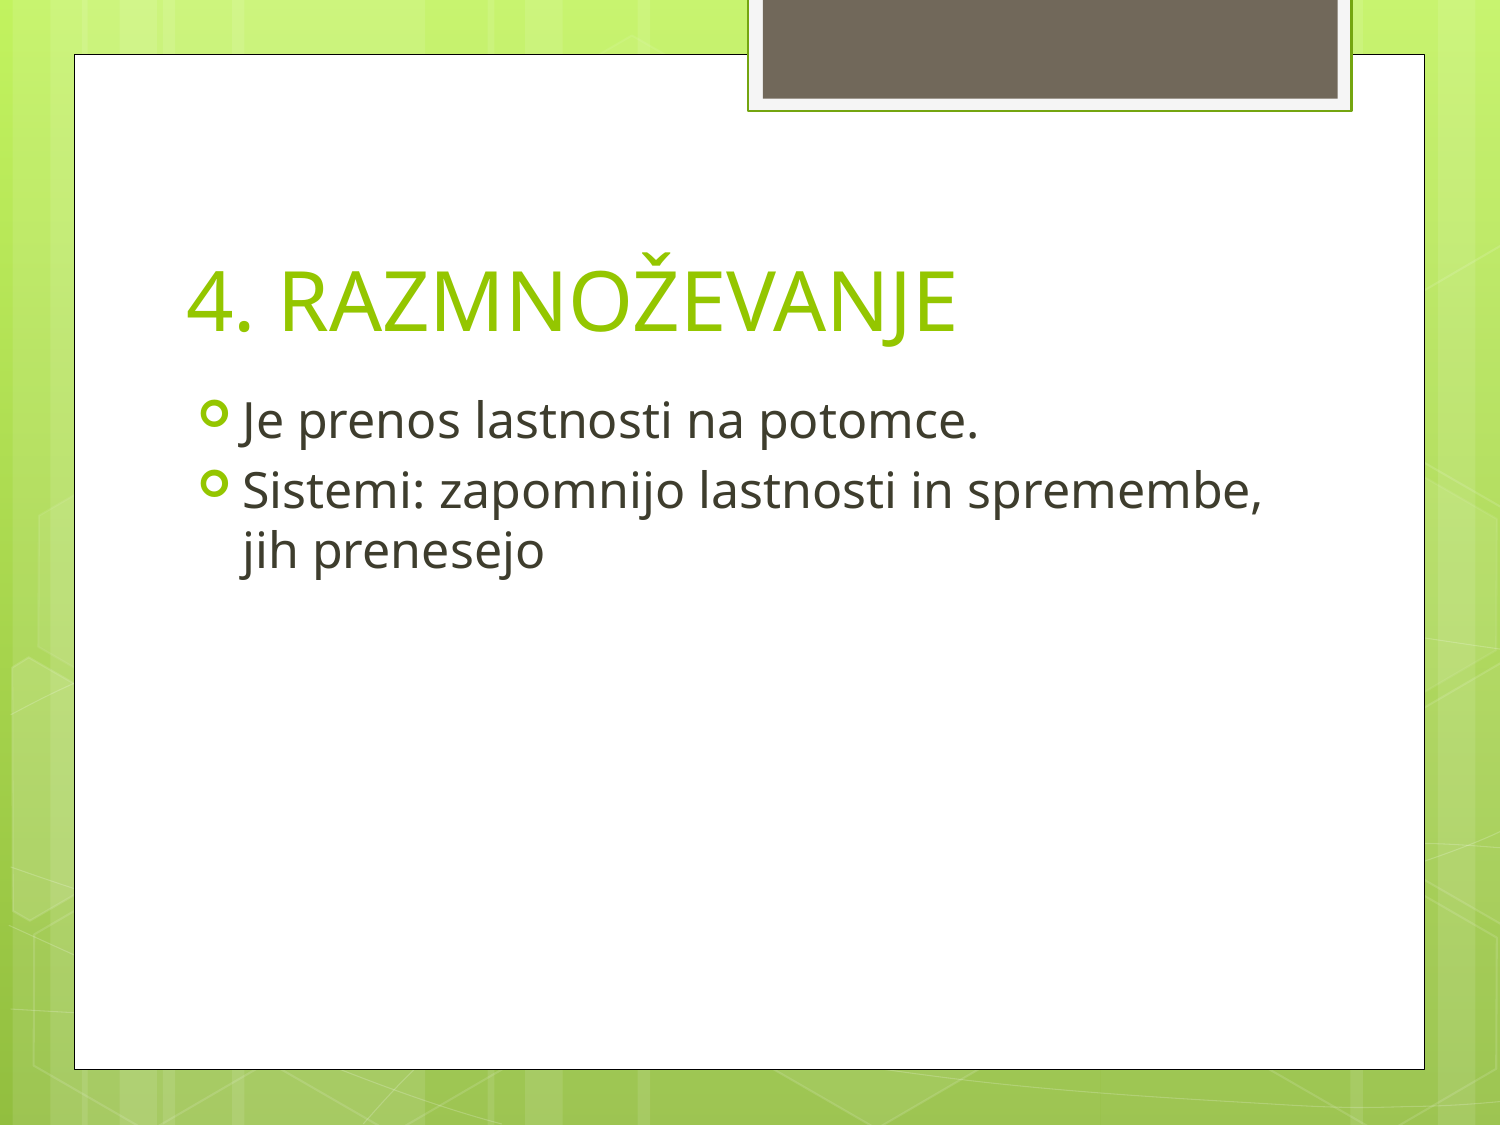

# 4. RAZMNOŽEVANJE
Je prenos lastnosti na potomce.
Sistemi: zapomnijo lastnosti in spremembe, jih prenesejo